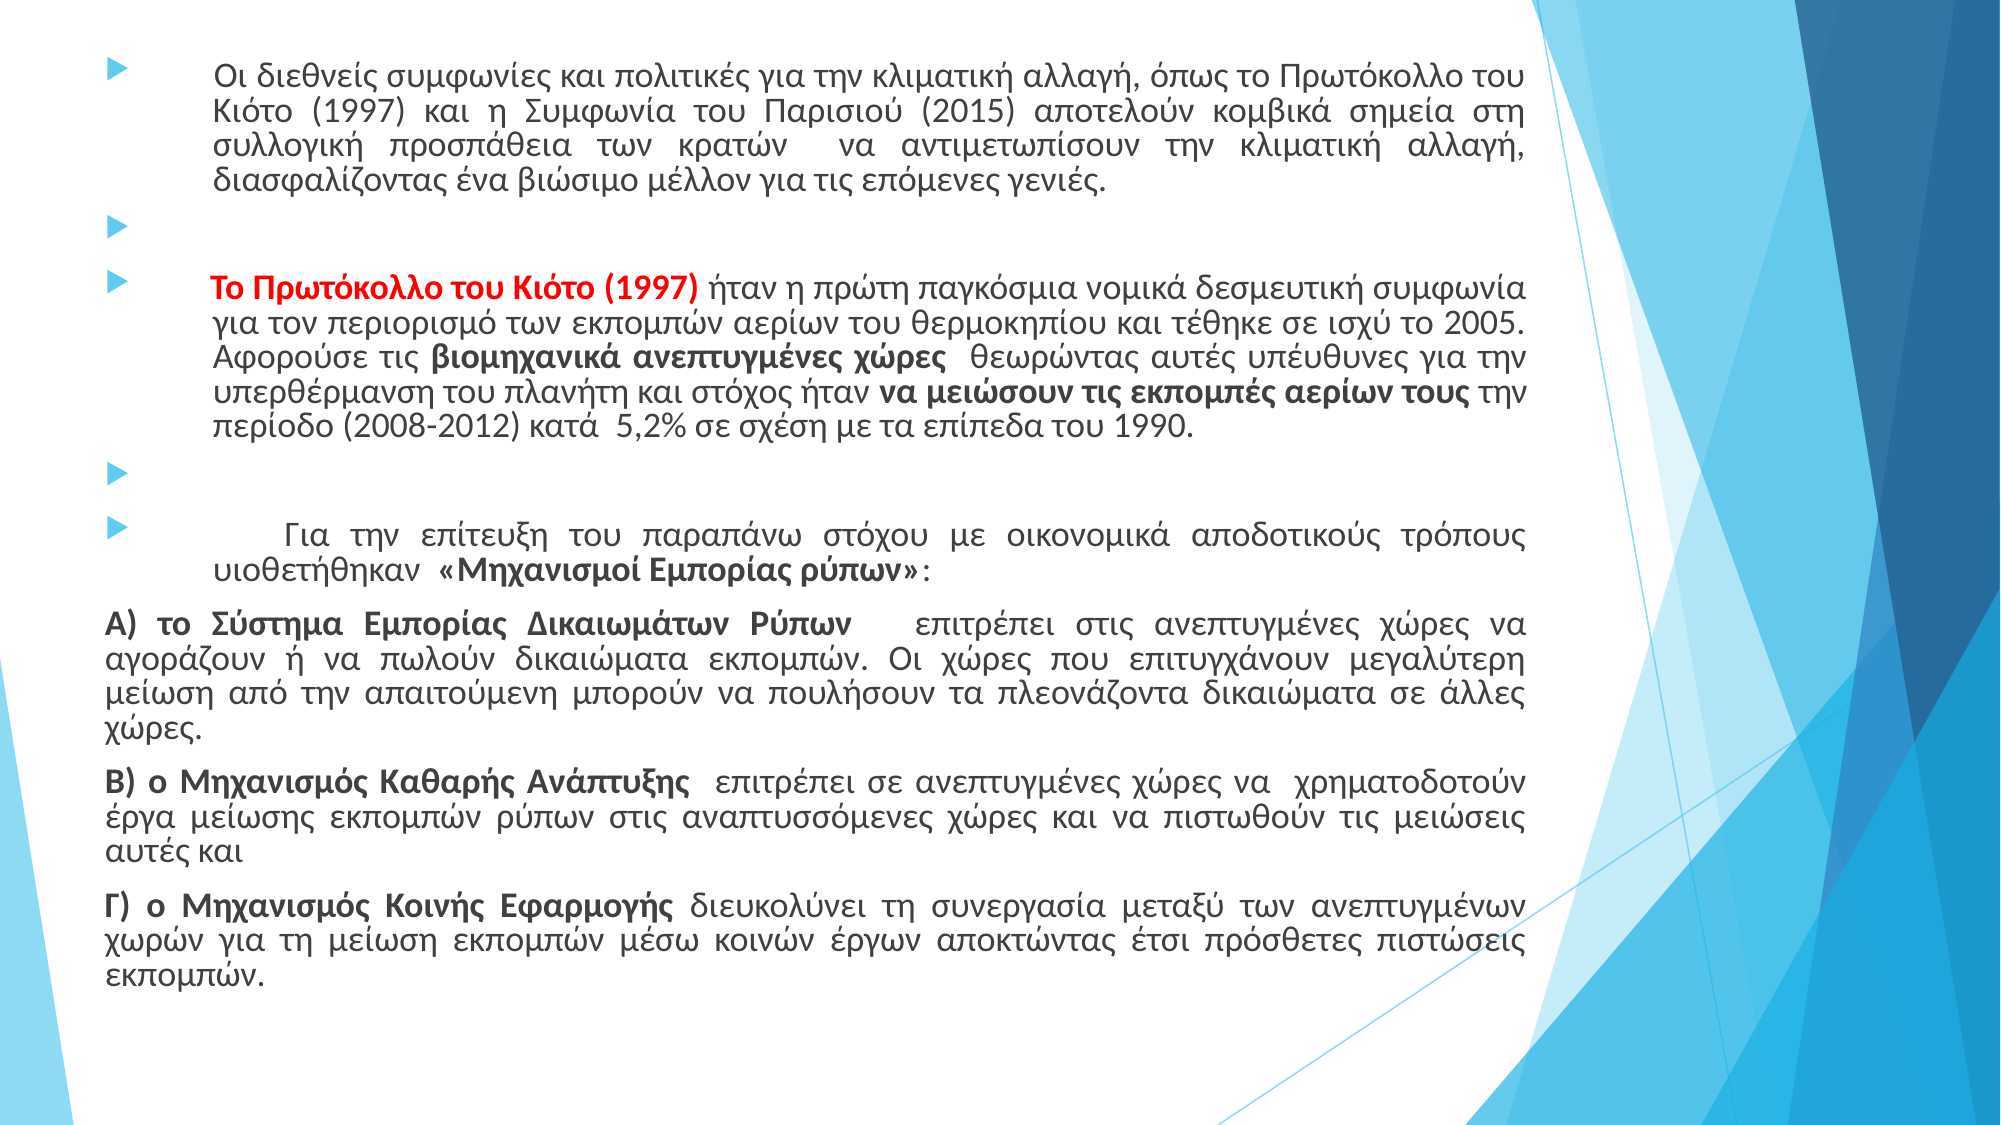

#
 Οι διεθνείς συμφωνίες και πολιτικές για την κλιματική αλλαγή, όπως το Πρωτόκολλο του Κιότο (1997) και η Συμφωνία του Παρισιού (2015) αποτελούν κομβικά σημεία στη συλλογική προσπάθεια των κρατών να αντιμετωπίσουν την κλιματική αλλαγή, διασφαλίζοντας ένα βιώσιμο μέλλον για τις επόμενες γενιές.
 Το Πρωτόκολλο του Κιότο (1997) ήταν η πρώτη παγκόσμια νομικά δεσμευτική συμφωνία για τον περιορισμό των εκπομπών αερίων του θερμοκηπίου και τέθηκε σε ισχύ το 2005. Αφορούσε τις βιομηχανικά ανεπτυγμένες χώρες θεωρώντας αυτές υπέυθυνες για την υπερθέρμανση του πλανήτη και στόχος ήταν να μειώσουν τις εκπομπές αερίων τους την περίοδο (2008-2012) κατά 5,2% σε σχέση με τα επίπεδα του 1990.
 Για την επίτευξη του παραπάνω στόχου με οικονομικά αποδοτικούς τρόπους υιοθετήθηκαν «Μηχανισμοί Εμπορίας ρύπων»:
Α) το Σύστημα Εμπορίας Δικαιωμάτων Ρύπων επιτρέπει στις ανεπτυγμένες χώρες να αγοράζουν ή να πωλούν δικαιώματα εκπομπών. Οι χώρες που επιτυγχάνουν μεγαλύτερη μείωση από την απαιτούμενη μπορούν να πουλήσουν τα πλεονάζοντα δικαιώματα σε άλλες χώρες.
Β) ο Μηχανισμός Καθαρής Ανάπτυξης επιτρέπει σε ανεπτυγμένες χώρες να χρηματοδοτούν έργα μείωσης εκπομπών ρύπων στις αναπτυσσόμενες χώρες και να πιστωθούν τις μειώσεις αυτές και
Γ) ο Μηχανισμός Κοινής Εφαρμογής διευκολύνει τη συνεργασία μεταξύ των ανεπτυγμένων χωρών για τη μείωση εκπομπών μέσω κοινών έργων αποκτώντας έτσι πρόσθετες πιστώσεις εκπομπών.